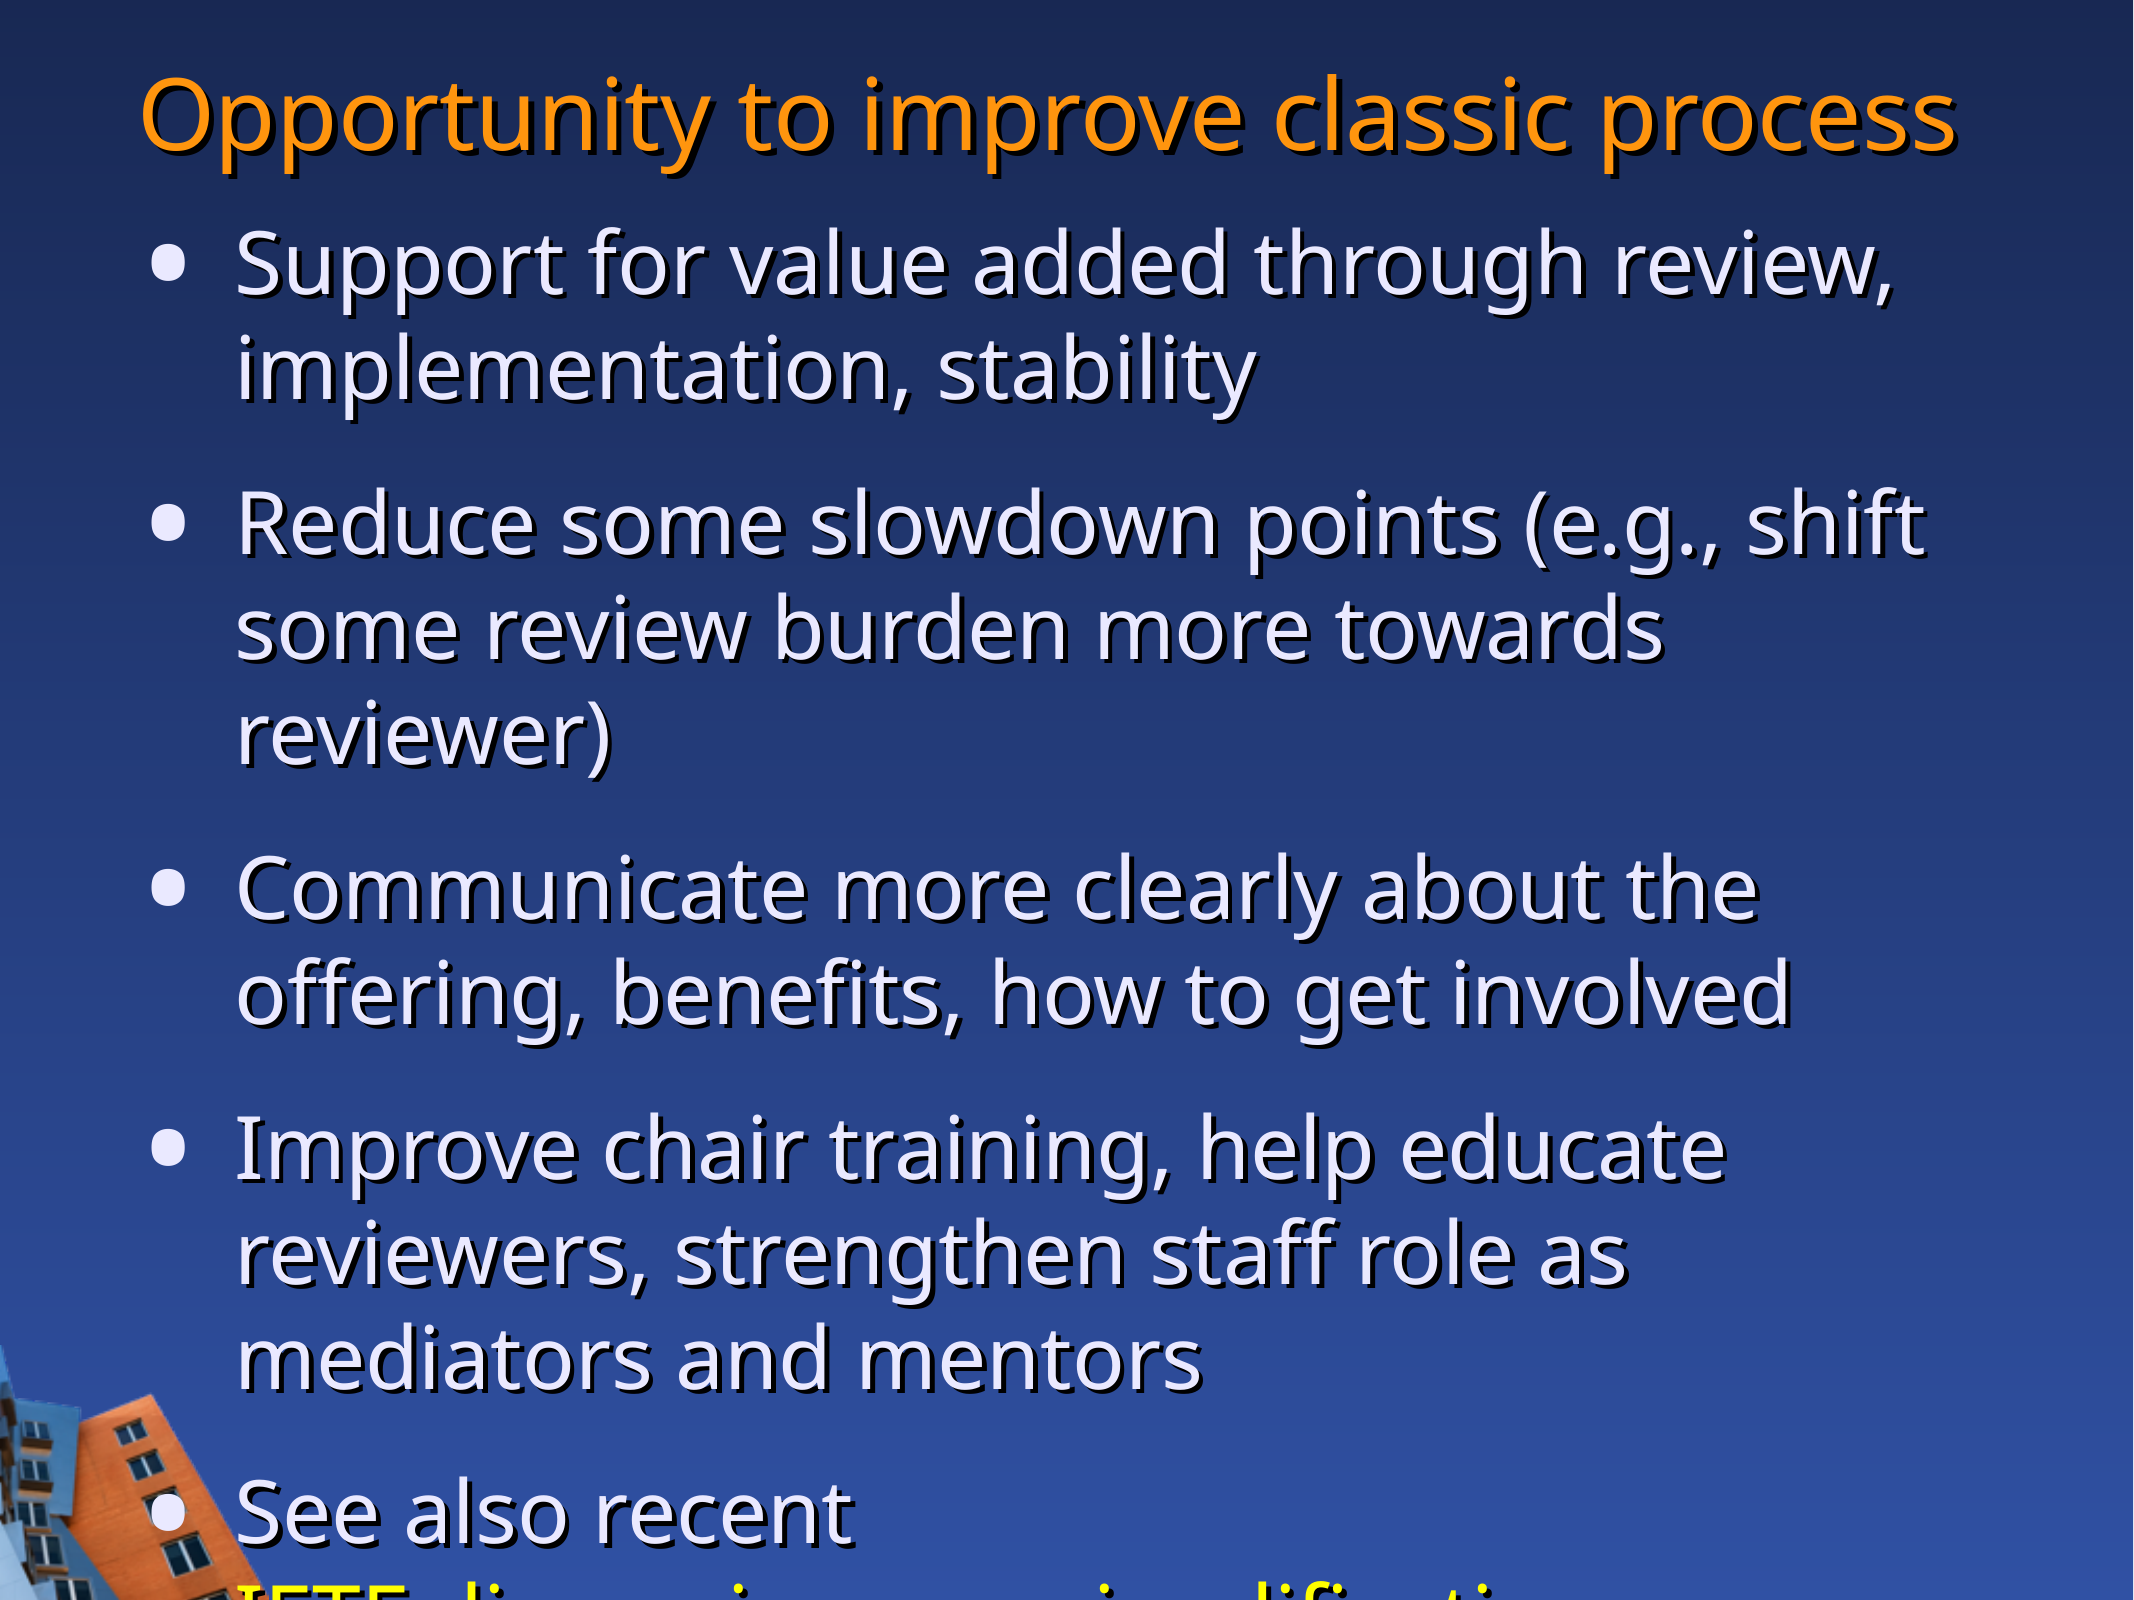

# Opportunity to improve classic process
Support for value added through review, implementation, stability
Reduce some slowdown points (e.g., shift some review burden more towards reviewer)
Communicate more clearly about the offering, benefits, how to get involved
Improve chair training, help educate reviewers, strengthen staff role as mediators and mentors
See also recentIETF discussions on simplification